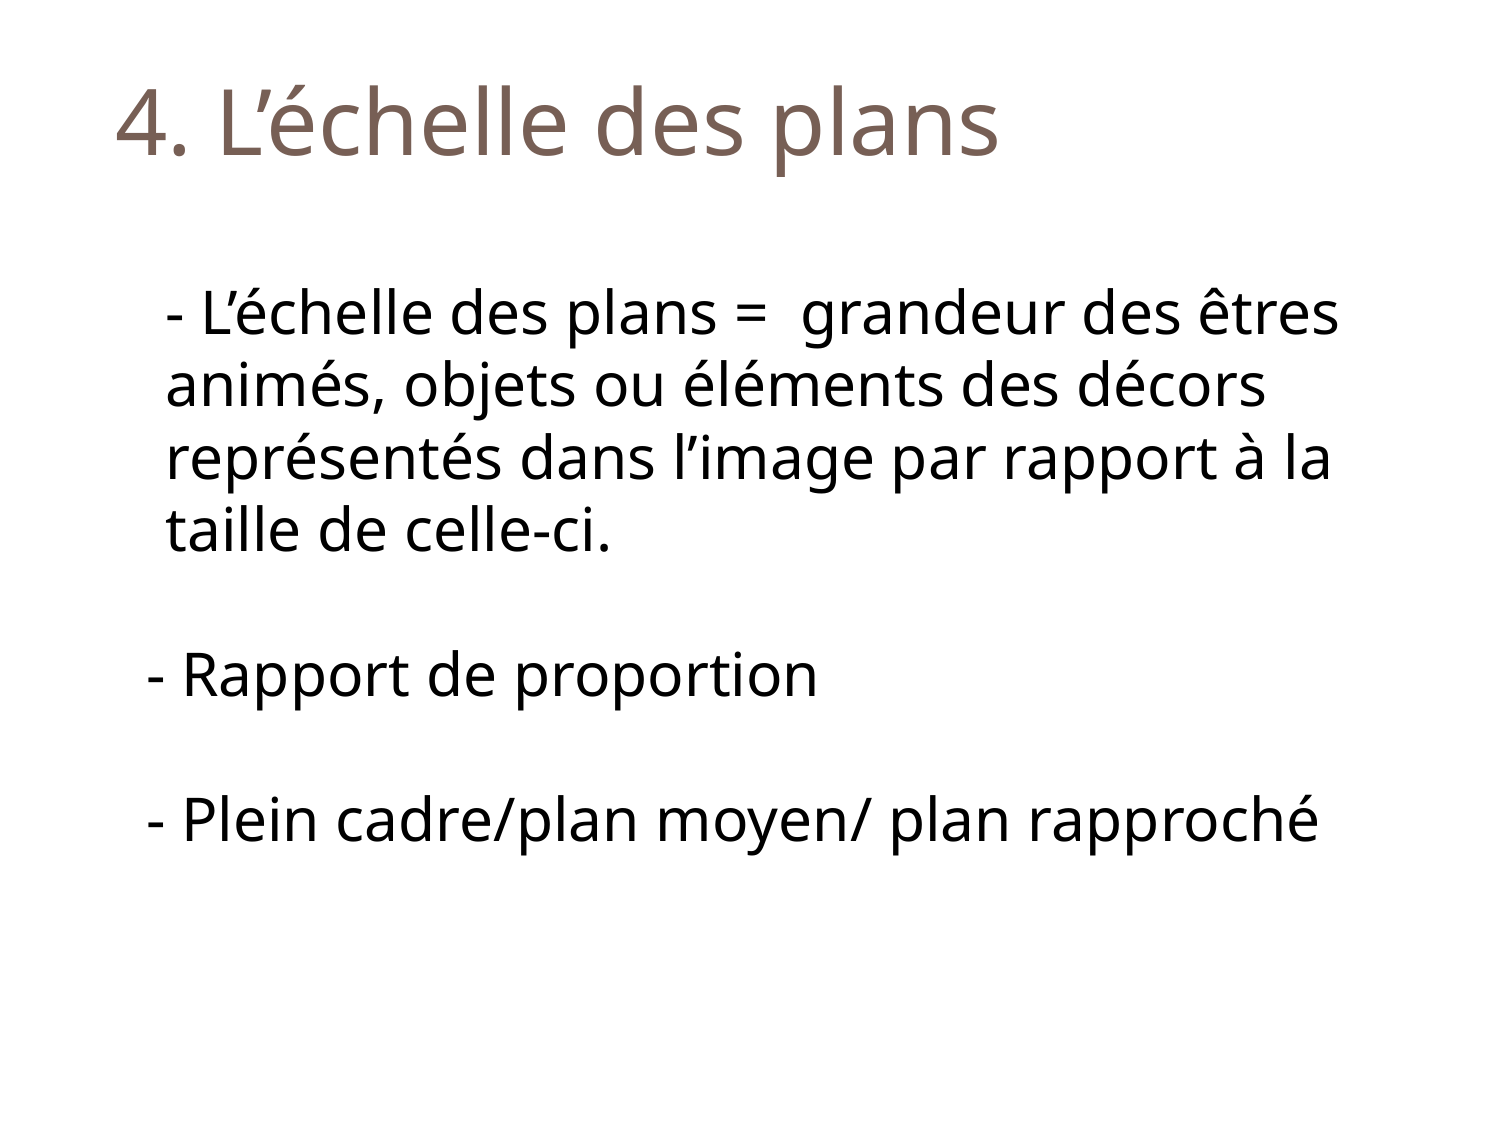

4. L’échelle des plans
- L’échelle des plans = grandeur des êtres animés, objets ou éléments des décors représentés dans l’image par rapport à la taille de celle-ci.
 - Rapport de proportion
 - Plein cadre/plan moyen/ plan rapproché